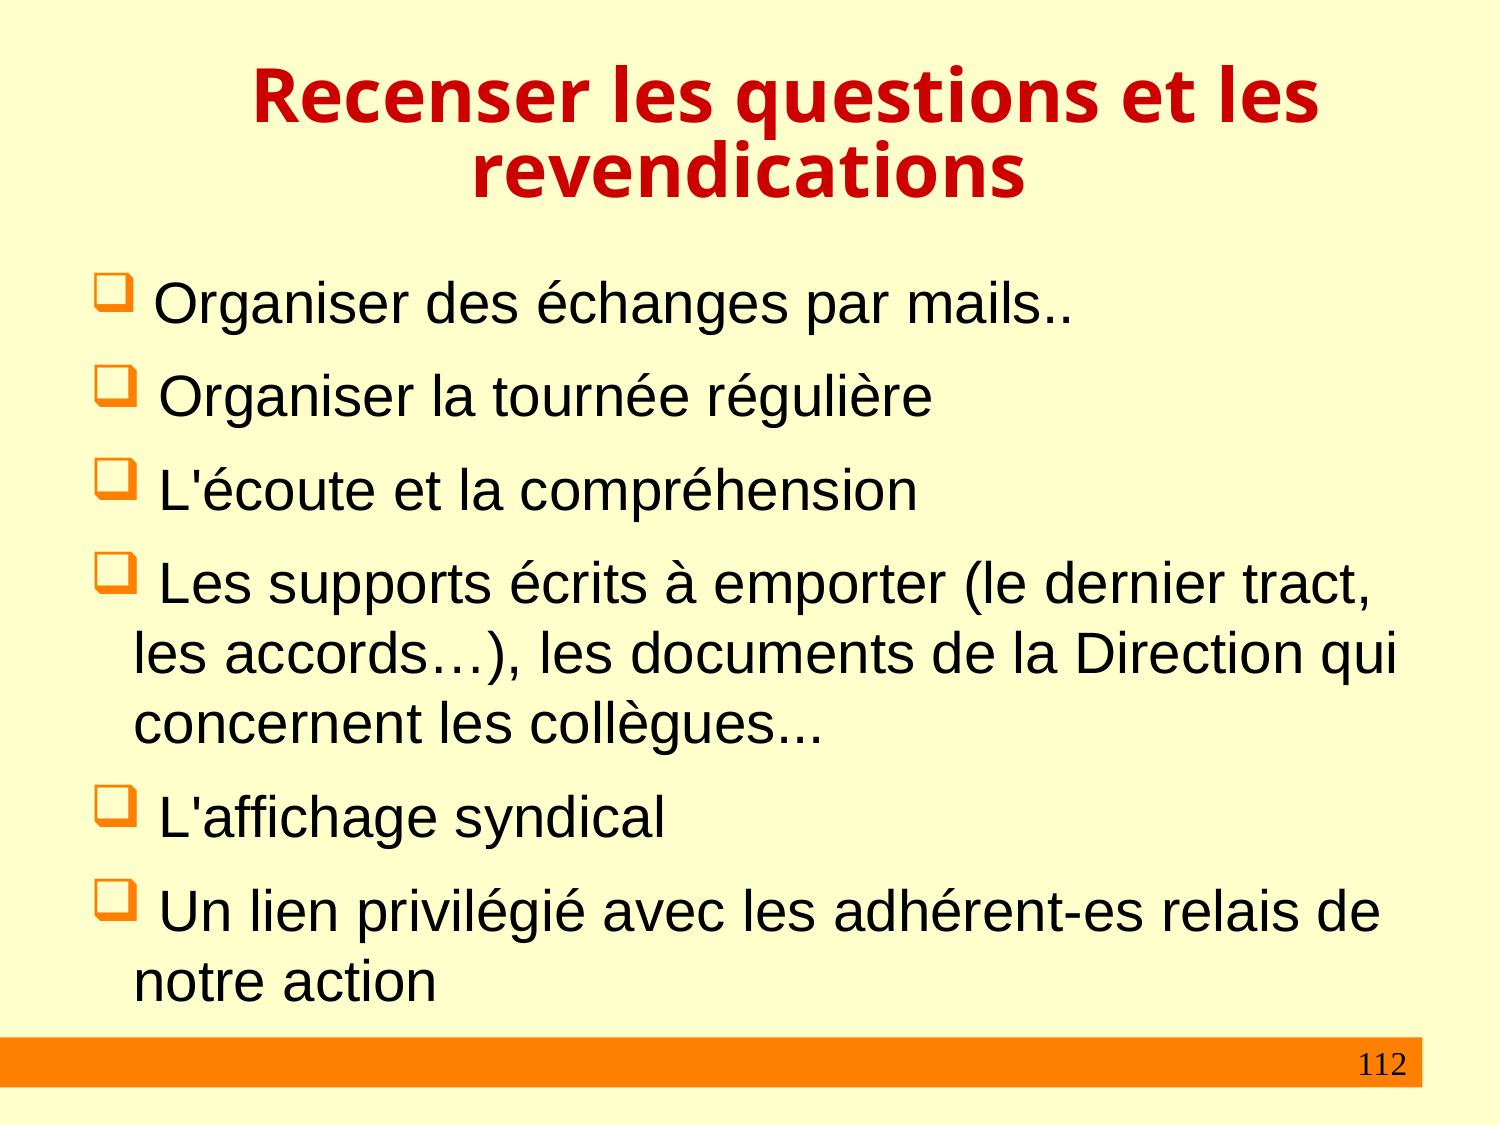

#  Recenser les questions et les revendications
 Organiser des échanges par mails..
 Organiser la tournée régulière
 L'écoute et la compréhension
 Les supports écrits à emporter (le dernier tract, les accords…), les documents de la Direction qui concernent les collègues...
 L'affichage syndical
 Un lien privilégié avec les adhérent-es relais de notre action